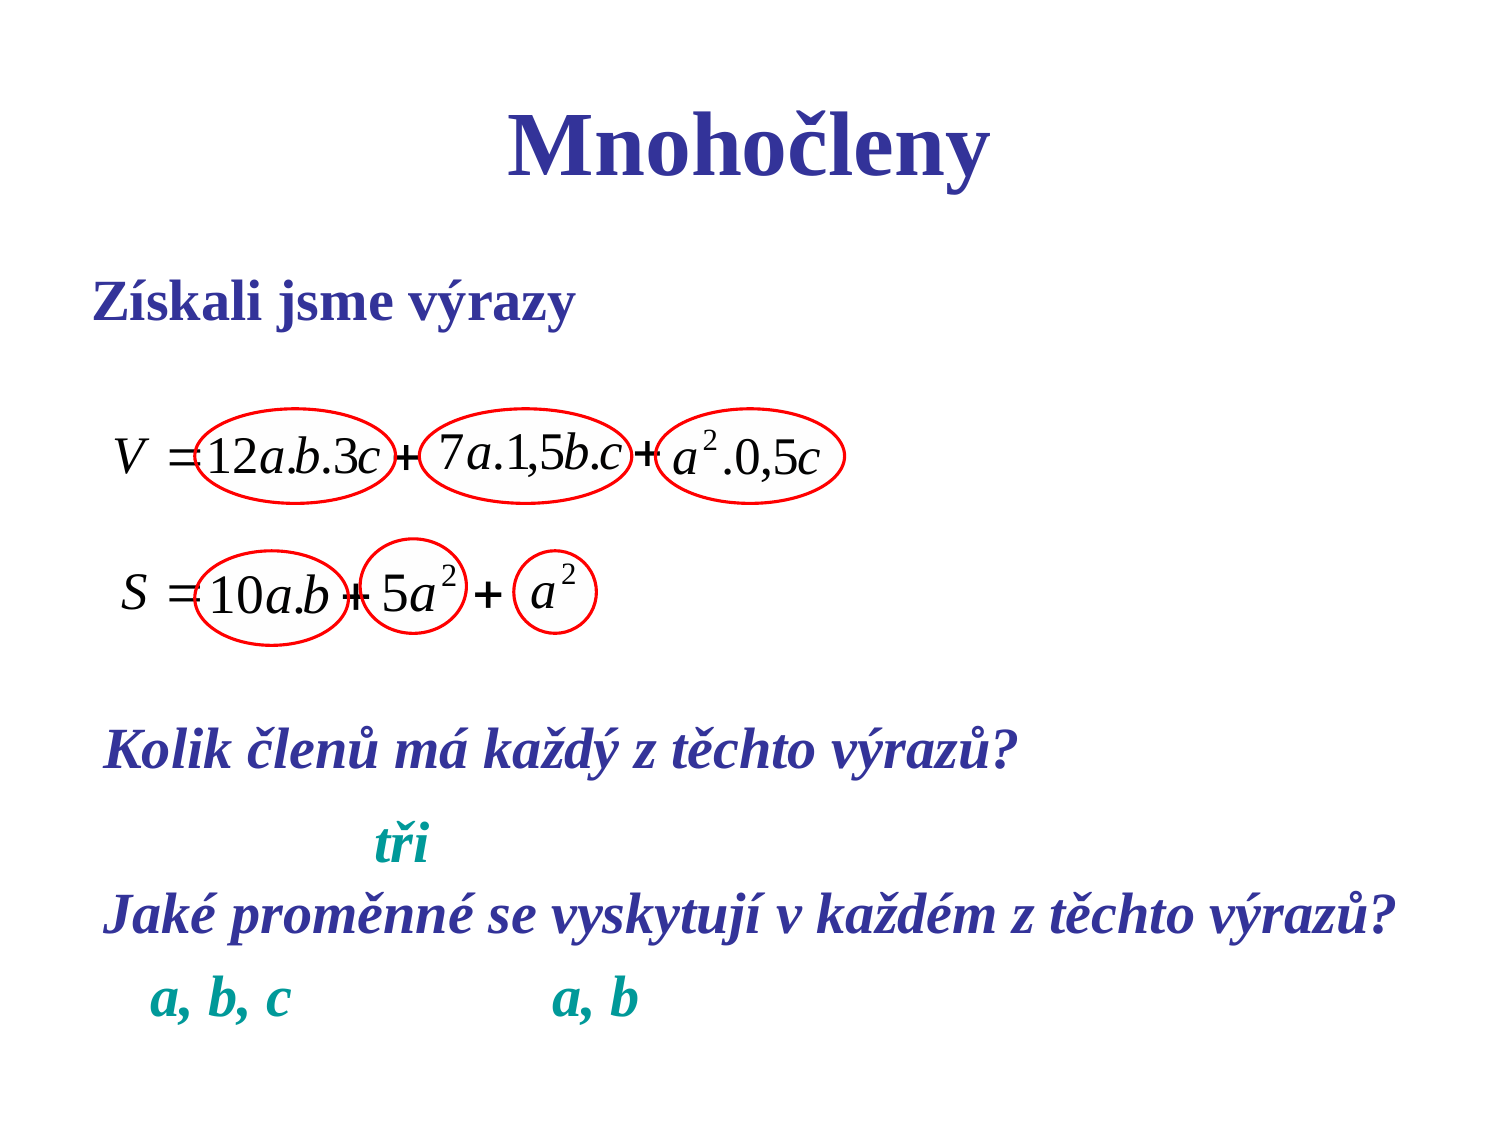

# Mnohočleny
Získali jsme výrazy
Kolik členů má každý z těchto výrazů?
tři
Jaké proměnné se vyskytují v každém z těchto výrazů?
a, b, c
a, b